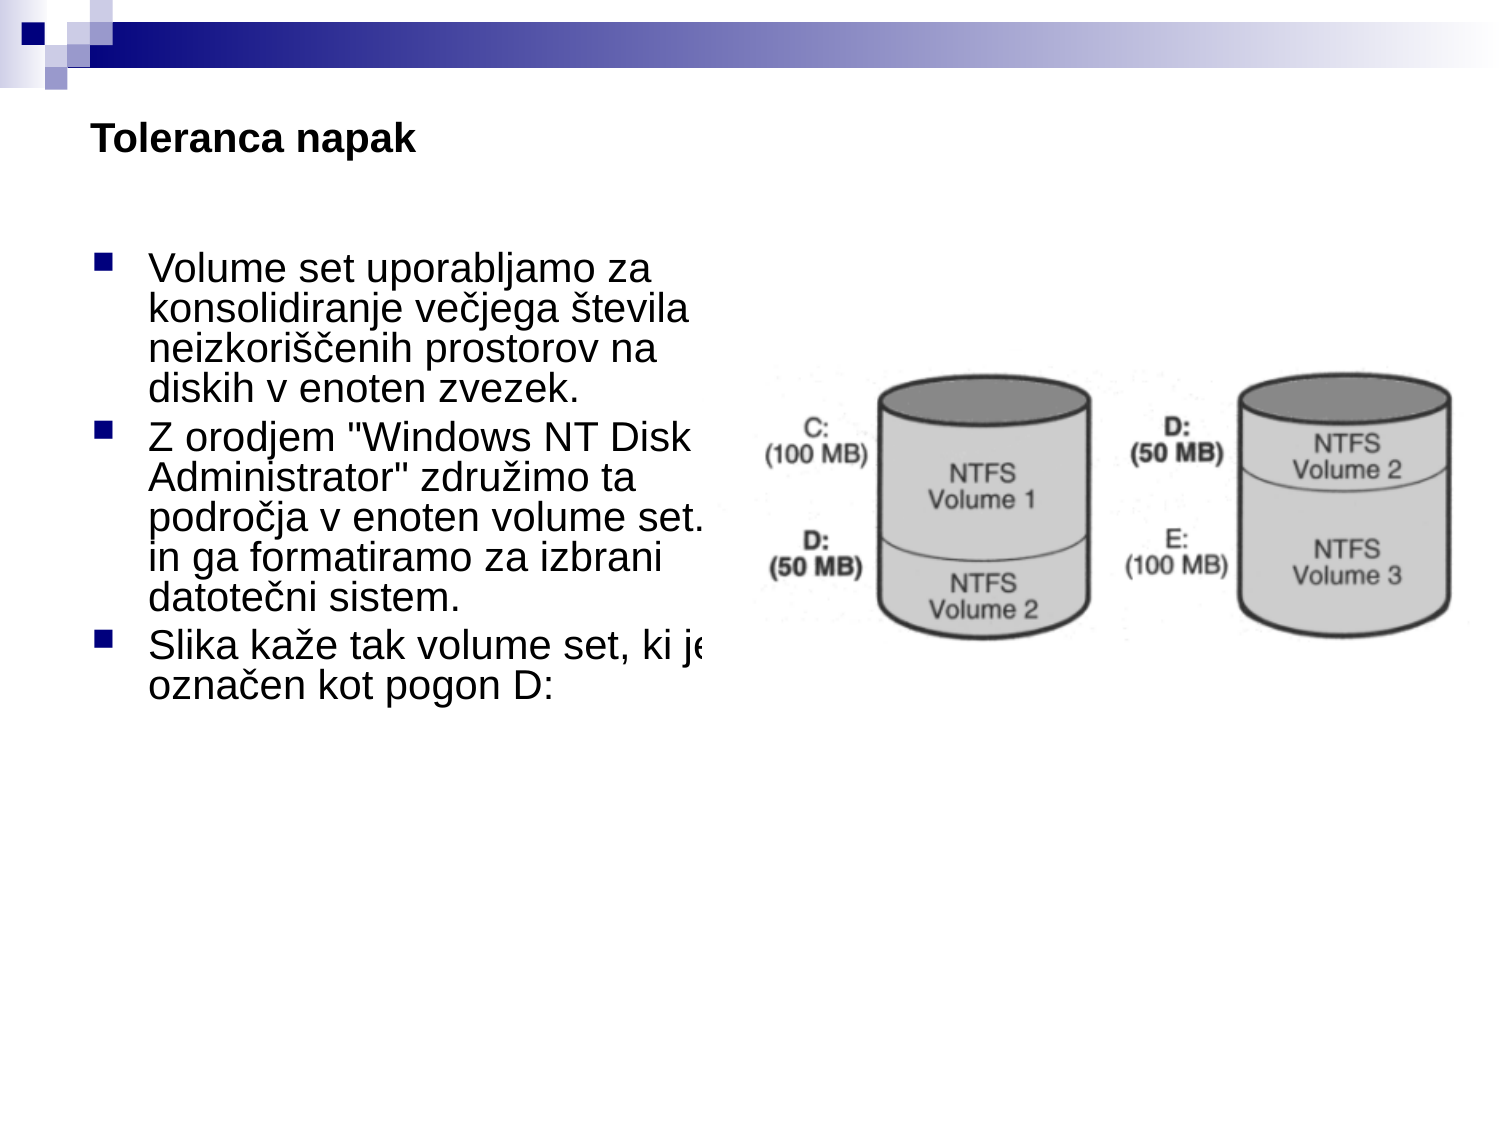

# Toleranca napak
Volume set uporabljamo za konsolidiranje večjega števila neizkoriščenih prostorov na diskih v enoten zvezek.
Z orodjem "Windows NT Disk Administrator" združimo ta področja v enoten volume set. in ga formatiramo za izbrani datotečni sistem.
Slika kaže tak volume set, ki je označen kot pogon D: